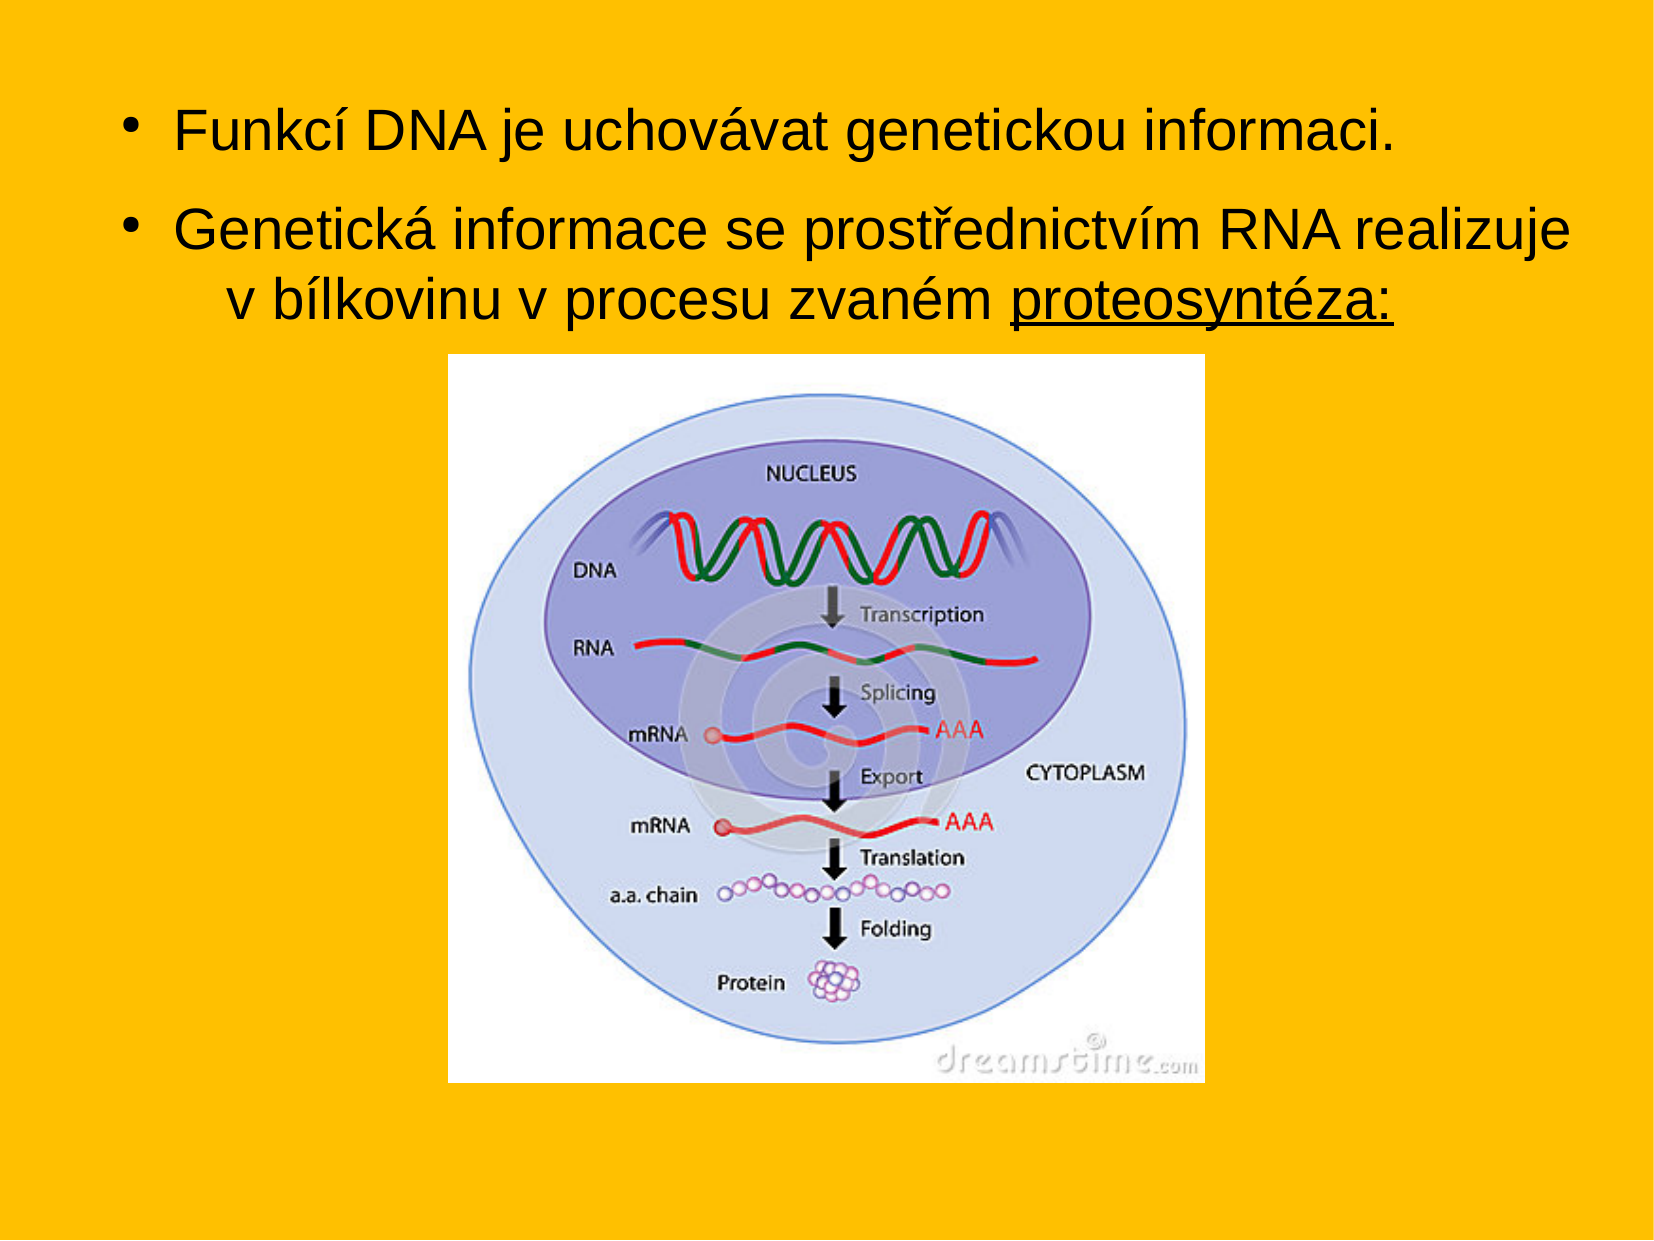

# Funkcí DNA je uchovávat genetickou informaci.
Genetická informace se prostřednictvím RNA realizuje v bílkovinu v procesu zvaném proteosyntéza: